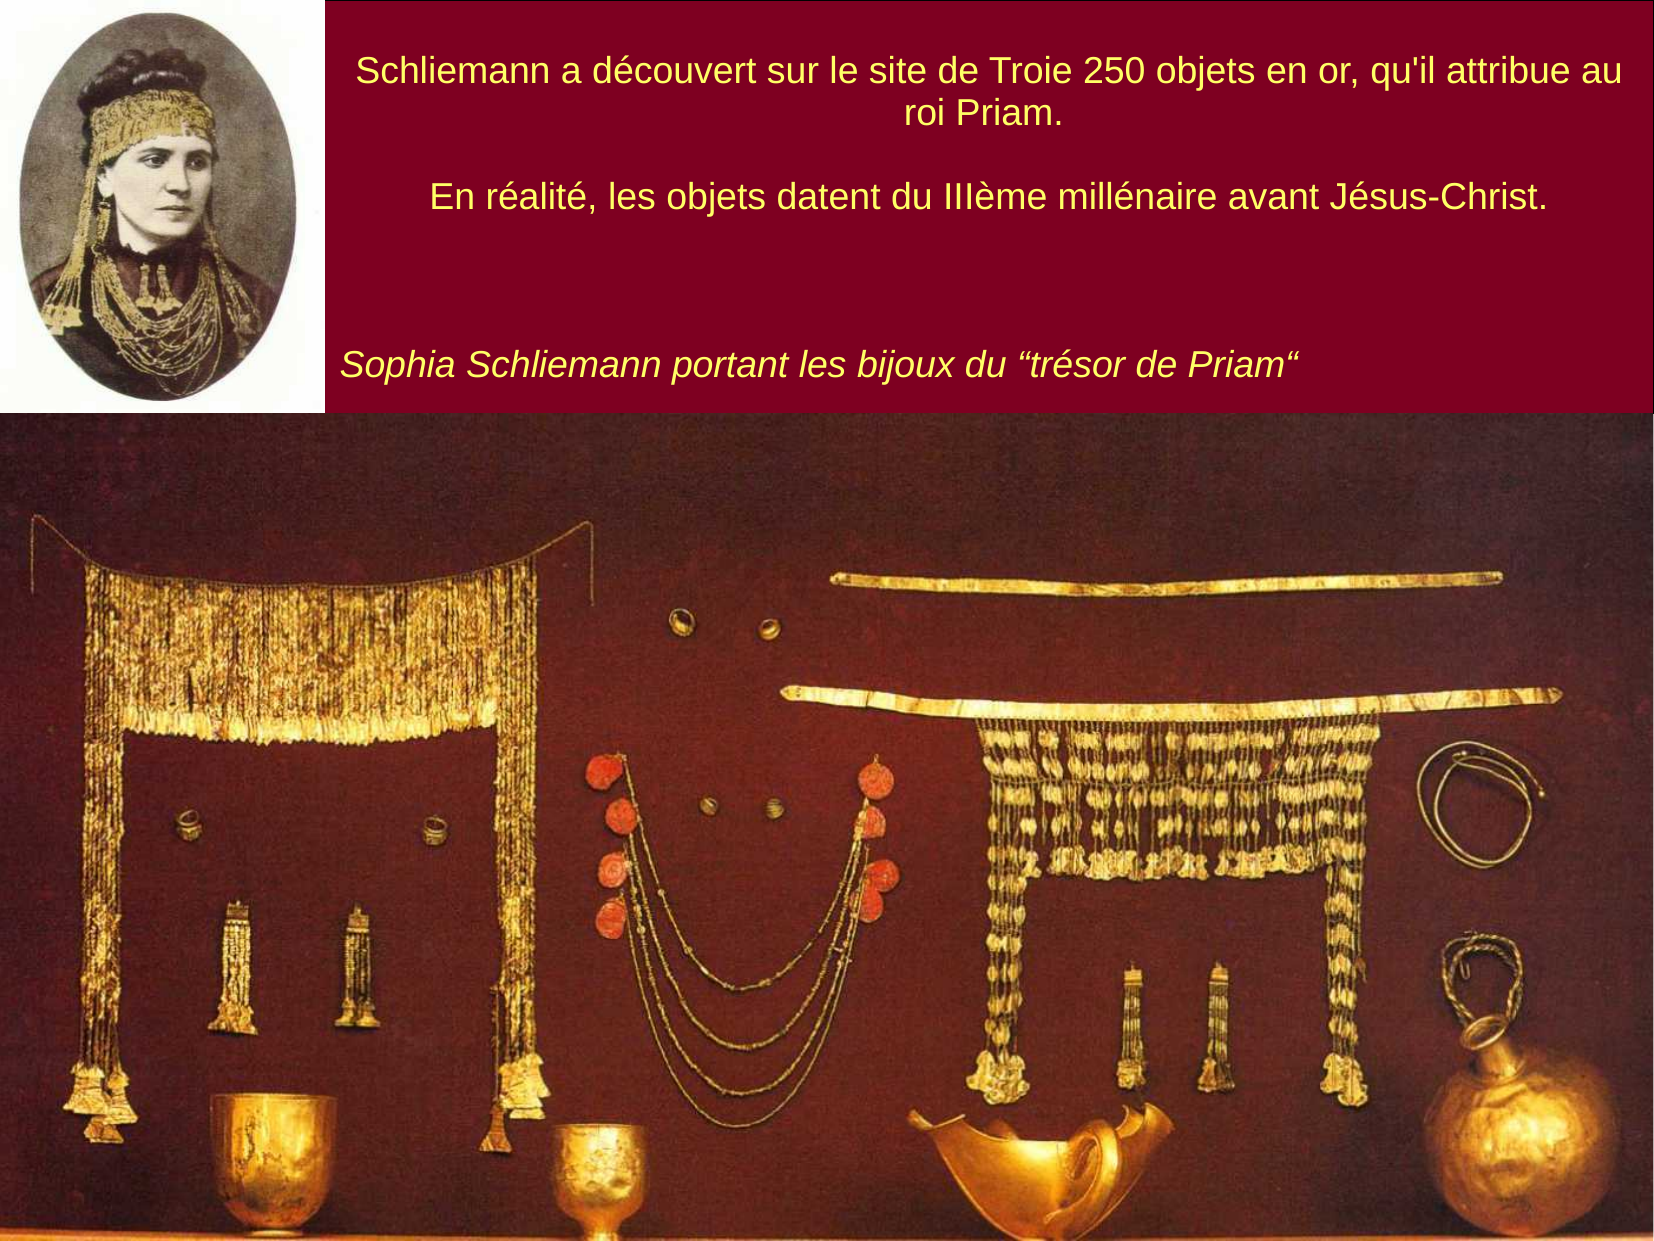

Schliemann a découvert sur le site de Troie 250 objets en or, qu'il attribue au roi Priam.
En réalité, les objets datent du IIIème millénaire avant Jésus-Christ.
Sophia Schliemann portant les bijoux du “trésor de Priam“